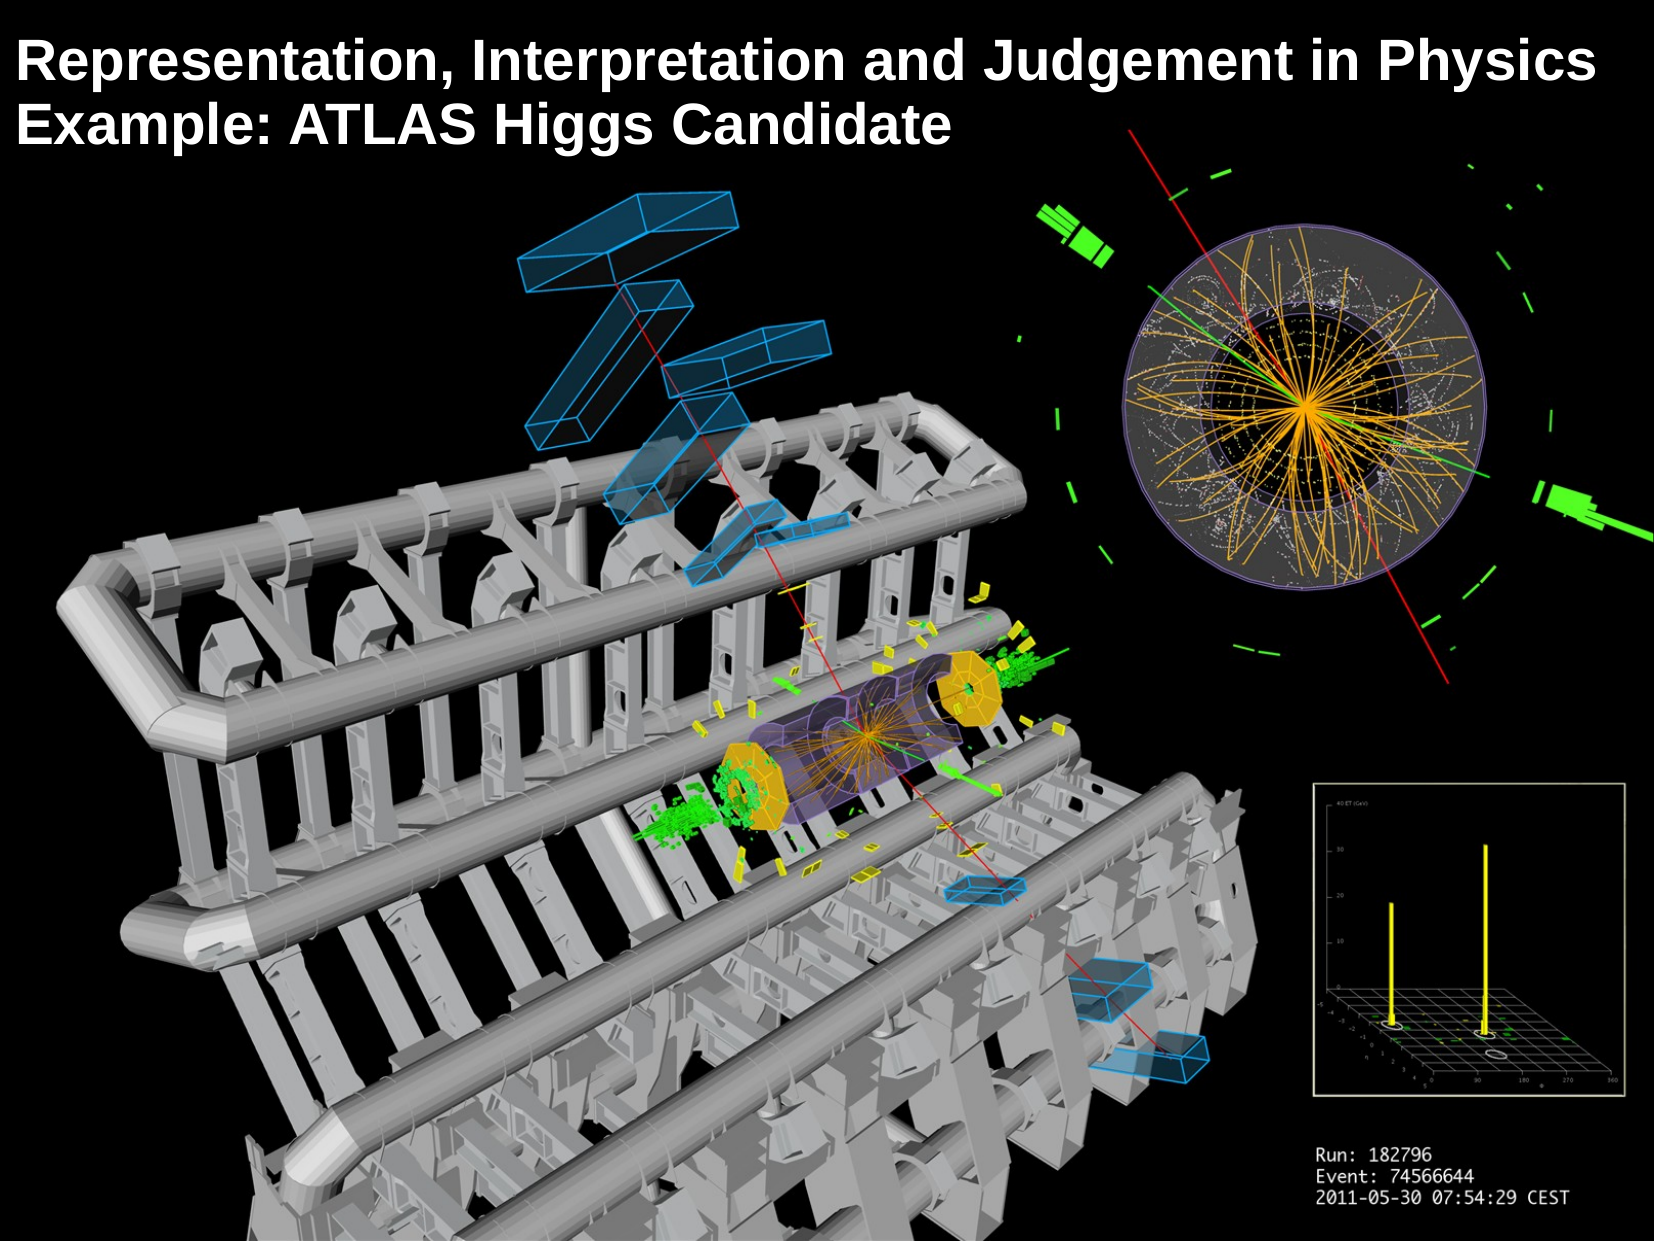

# Representation, Interpretation and Judgement in Physics Example: ATLAS Higgs Candidate